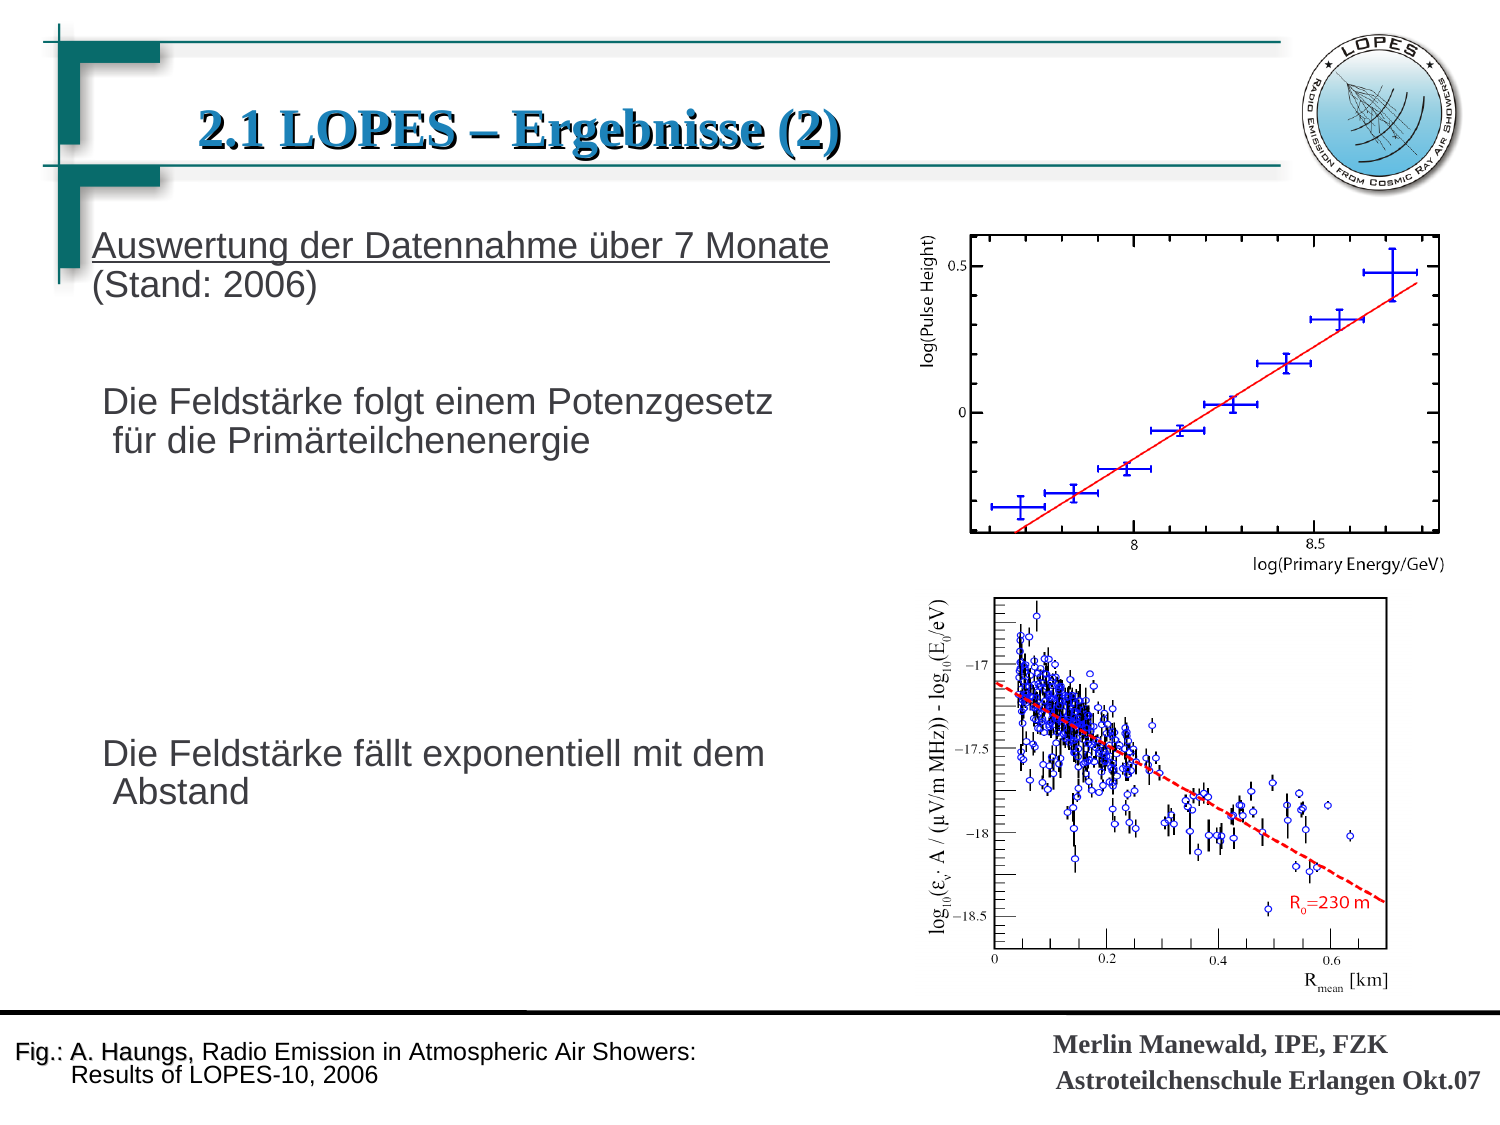

2.1 LOPES – Ergebnisse (2)
Auswertung der Datennahme über 7 Monate
(Stand: 2006)
 Die Feldstärke folgt einem Potenzgesetz
 für die Primärteilchenenergie
 Die Feldstärke fällt exponentiell mit dem
 Abstand
Fig.: A. Haungs, Radio Emission in Atmospheric Air Showers:
 Results of LOPES-10, 2006